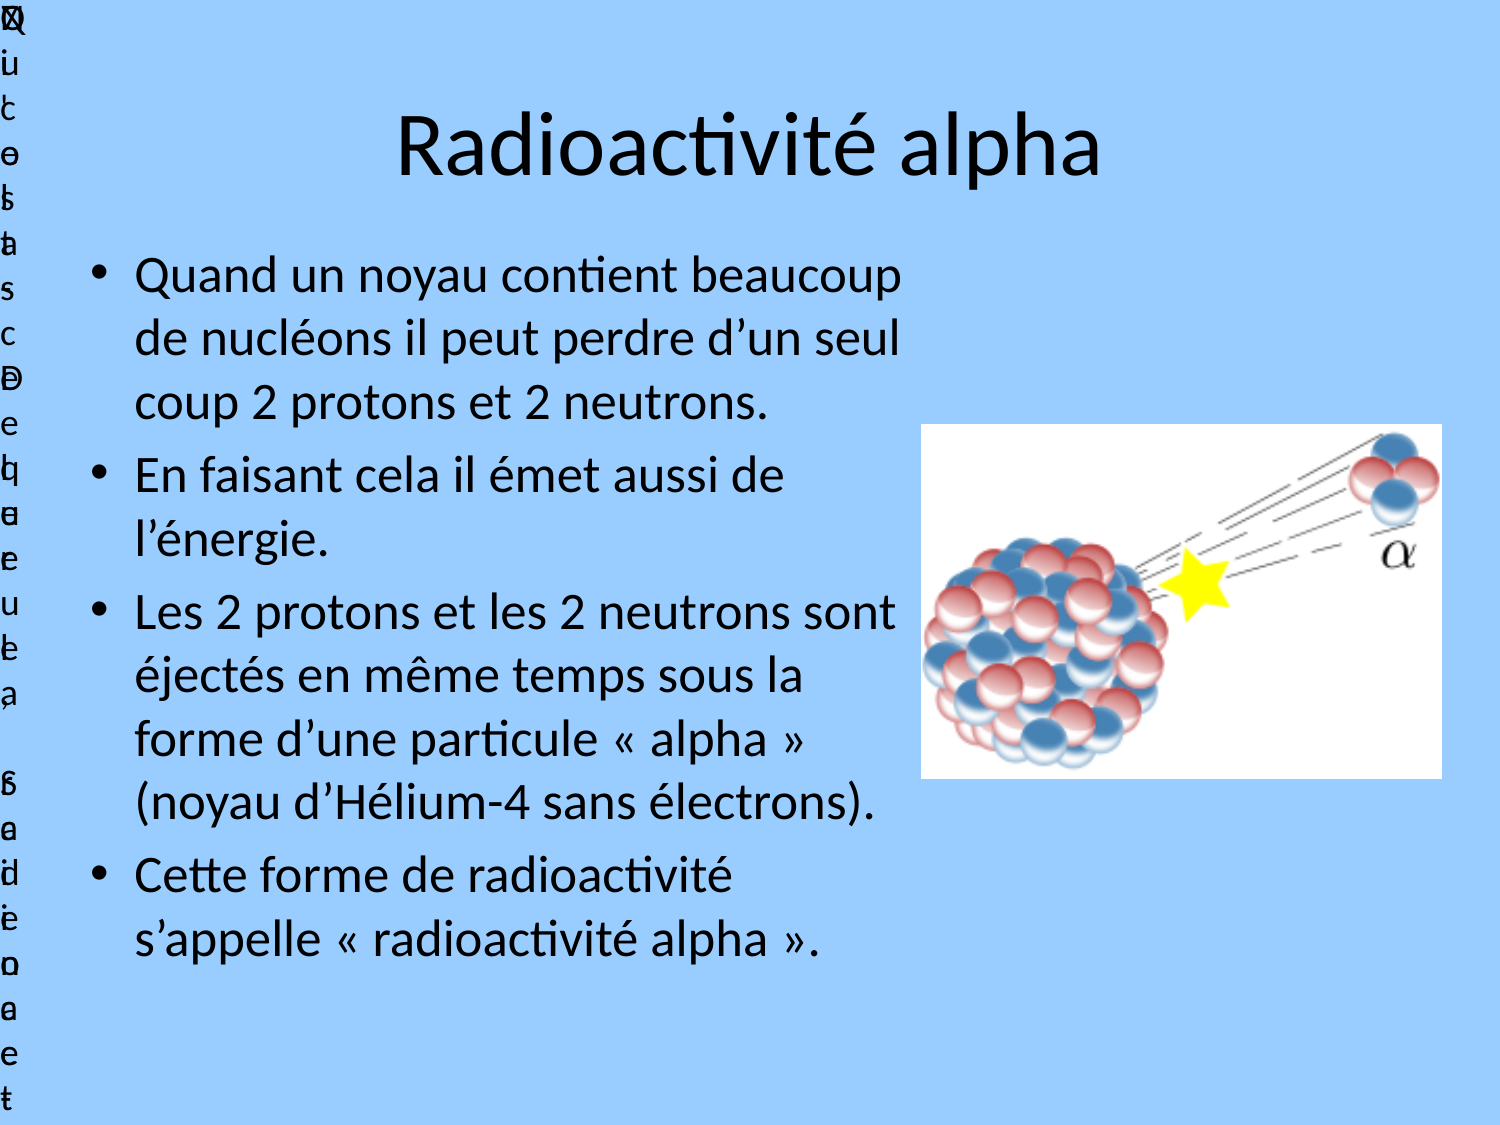

Nicolas Delerue, Science-ACO http://science-aco.fr http://nicolas.delerue.org
Qu'est-ce que la radioactivité?
# Radioactivité alpha
Quand un noyau contient beaucoup de nucléons il peut perdre d’un seul coup 2 protons et 2 neutrons.
En faisant cela il émet aussi de l’énergie.
Les 2 protons et les 2 neutrons sont éjectés en même temps sous la forme d’une particule « alpha » (noyau d’Hélium-4 sans électrons).
Cette forme de radioactivité s’appelle « radioactivité alpha ».